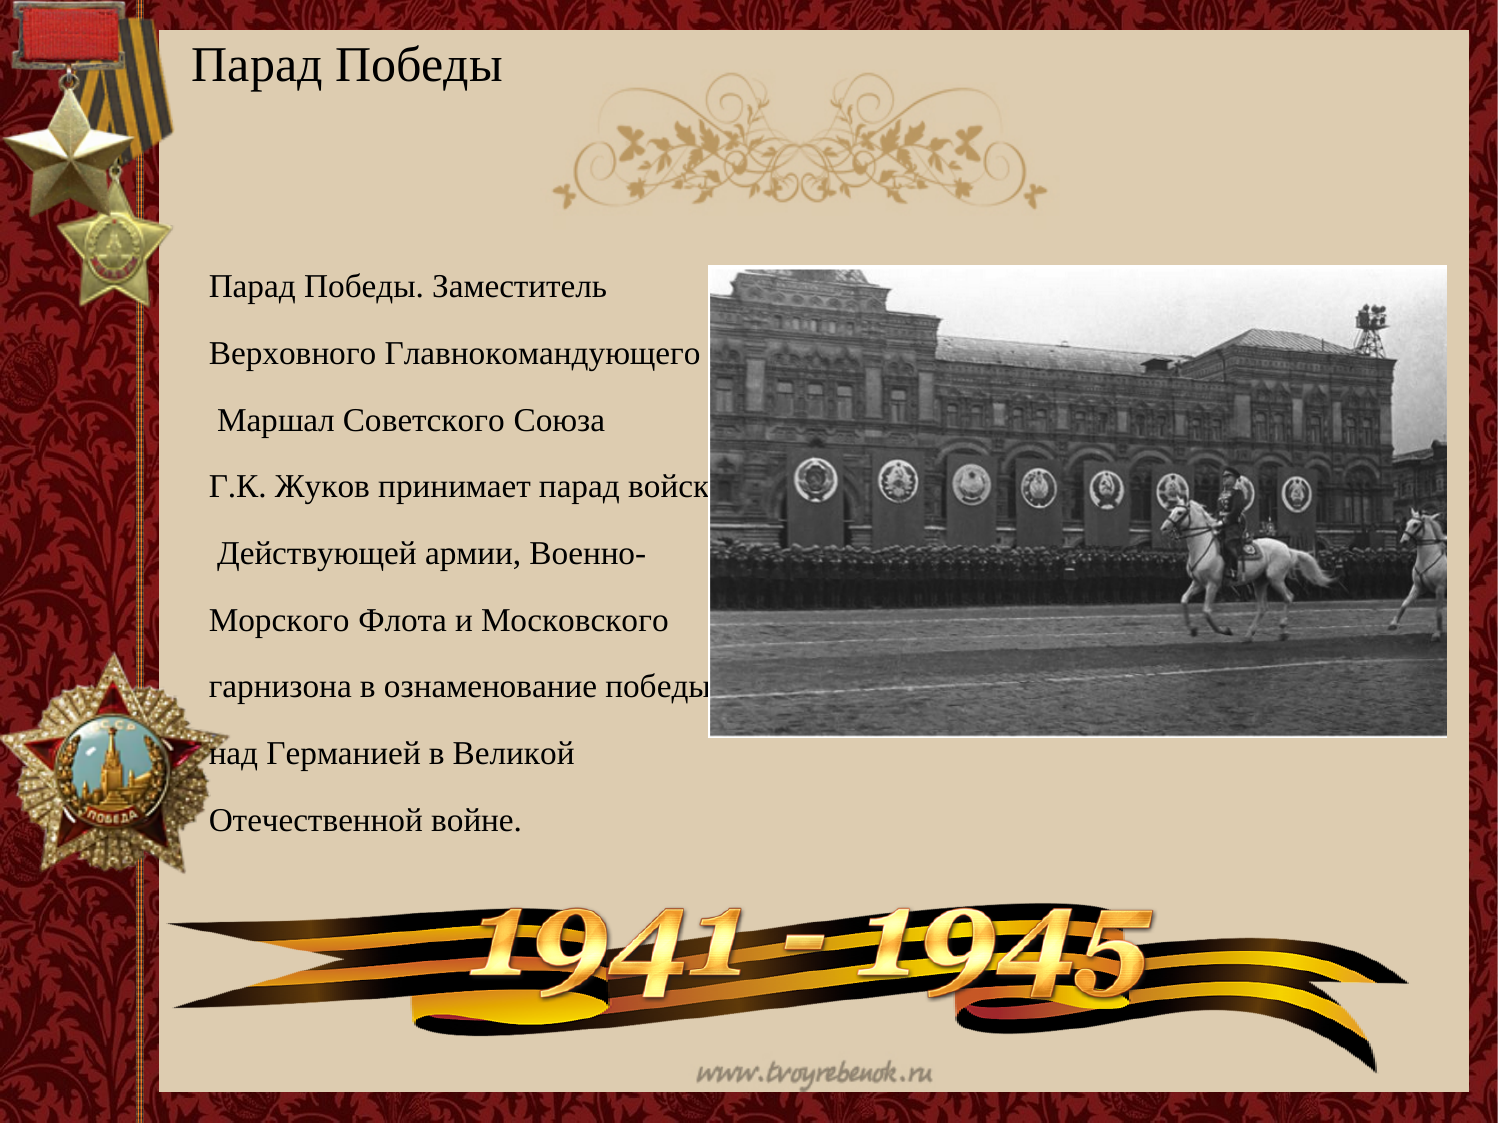

# Парад Победы
Парад Победы. Заместитель
Верховного Главнокомандующего
 Маршал Советского Союза
Г.К. Жуков принимает парад войск
 Действующей армии, Военно-
Морского Флота и Московского
гарнизона в ознаменование победы
над Германией в Великой
Отечественной войне.